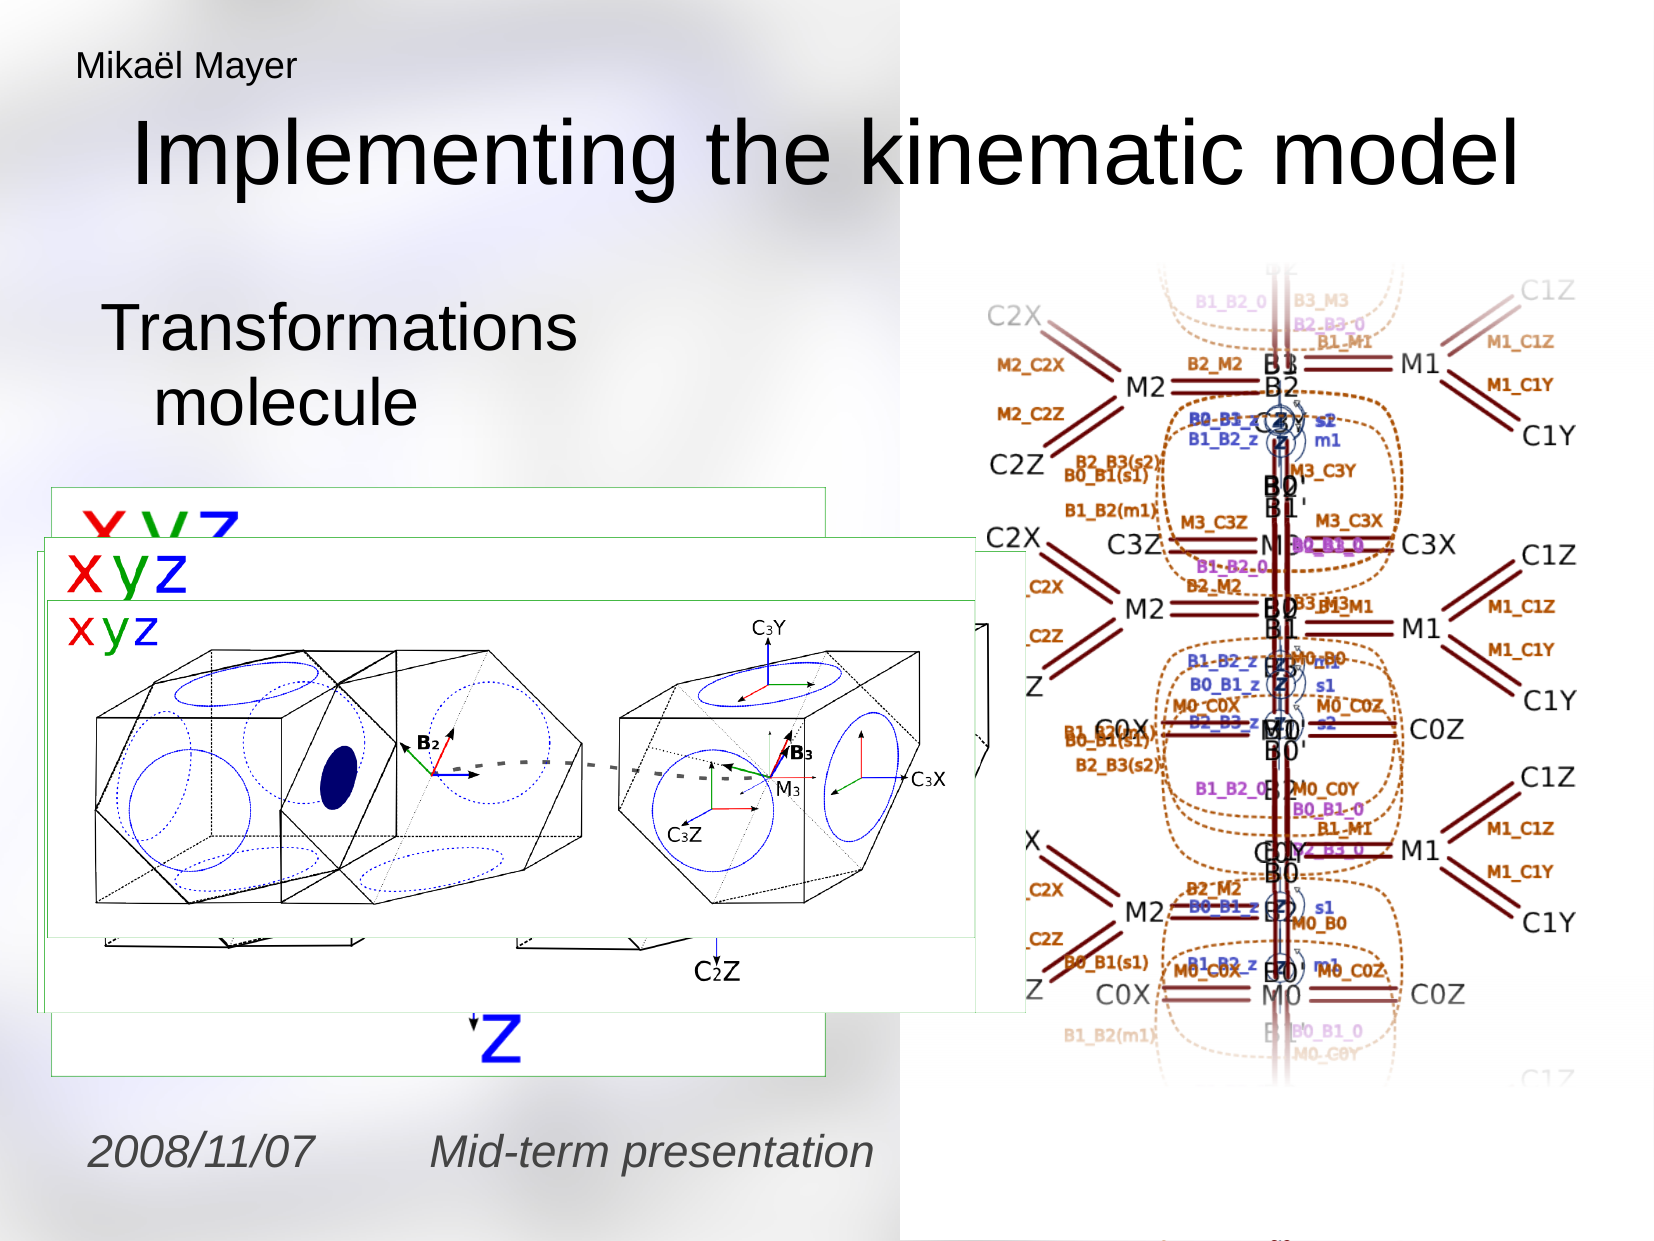

Mikaël Mayer
Implementing the kinematic model
# Transformations molecule
2008/11/07         Mid-term presentation